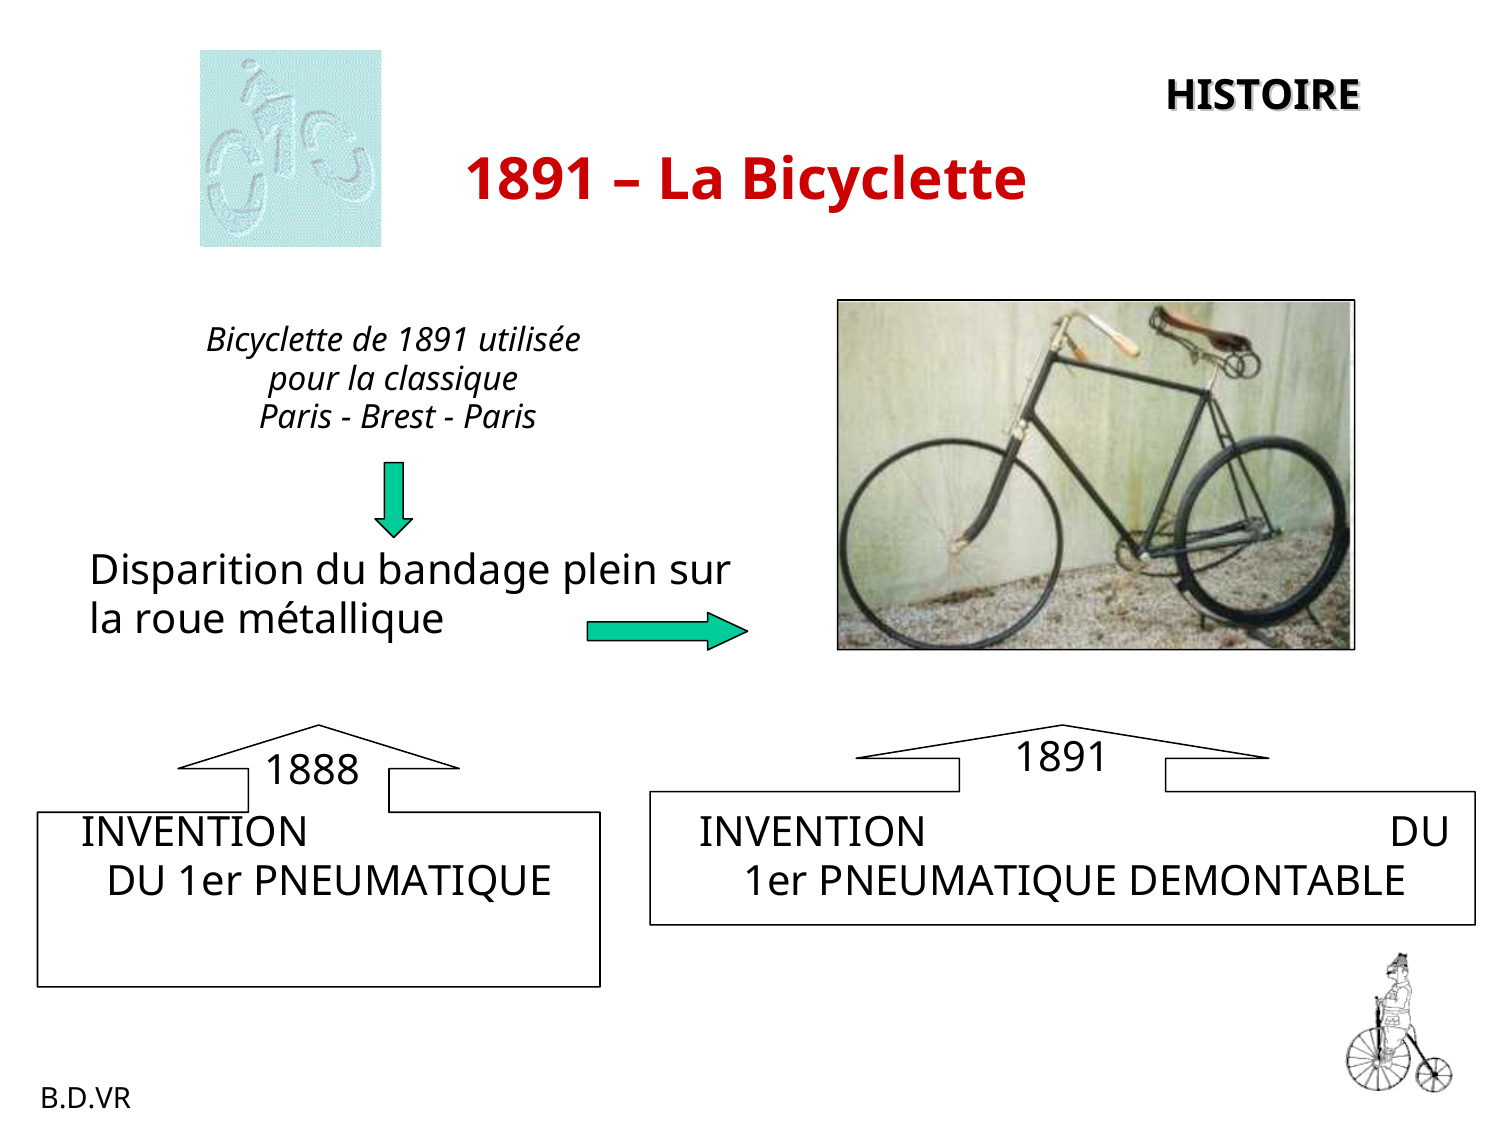

HISTOIRE
1891 – La Bicyclette
Bicyclette de 1891 utilisée pour la classique
 Paris - Brest - Paris
Disparition du bandage plein sur la roue métallique
1891
1888
INVENTION DU 1er PNEUMATIQUE
INVENTION DU 1er PNEUMATIQUE DEMONTABLE
B.D.VR